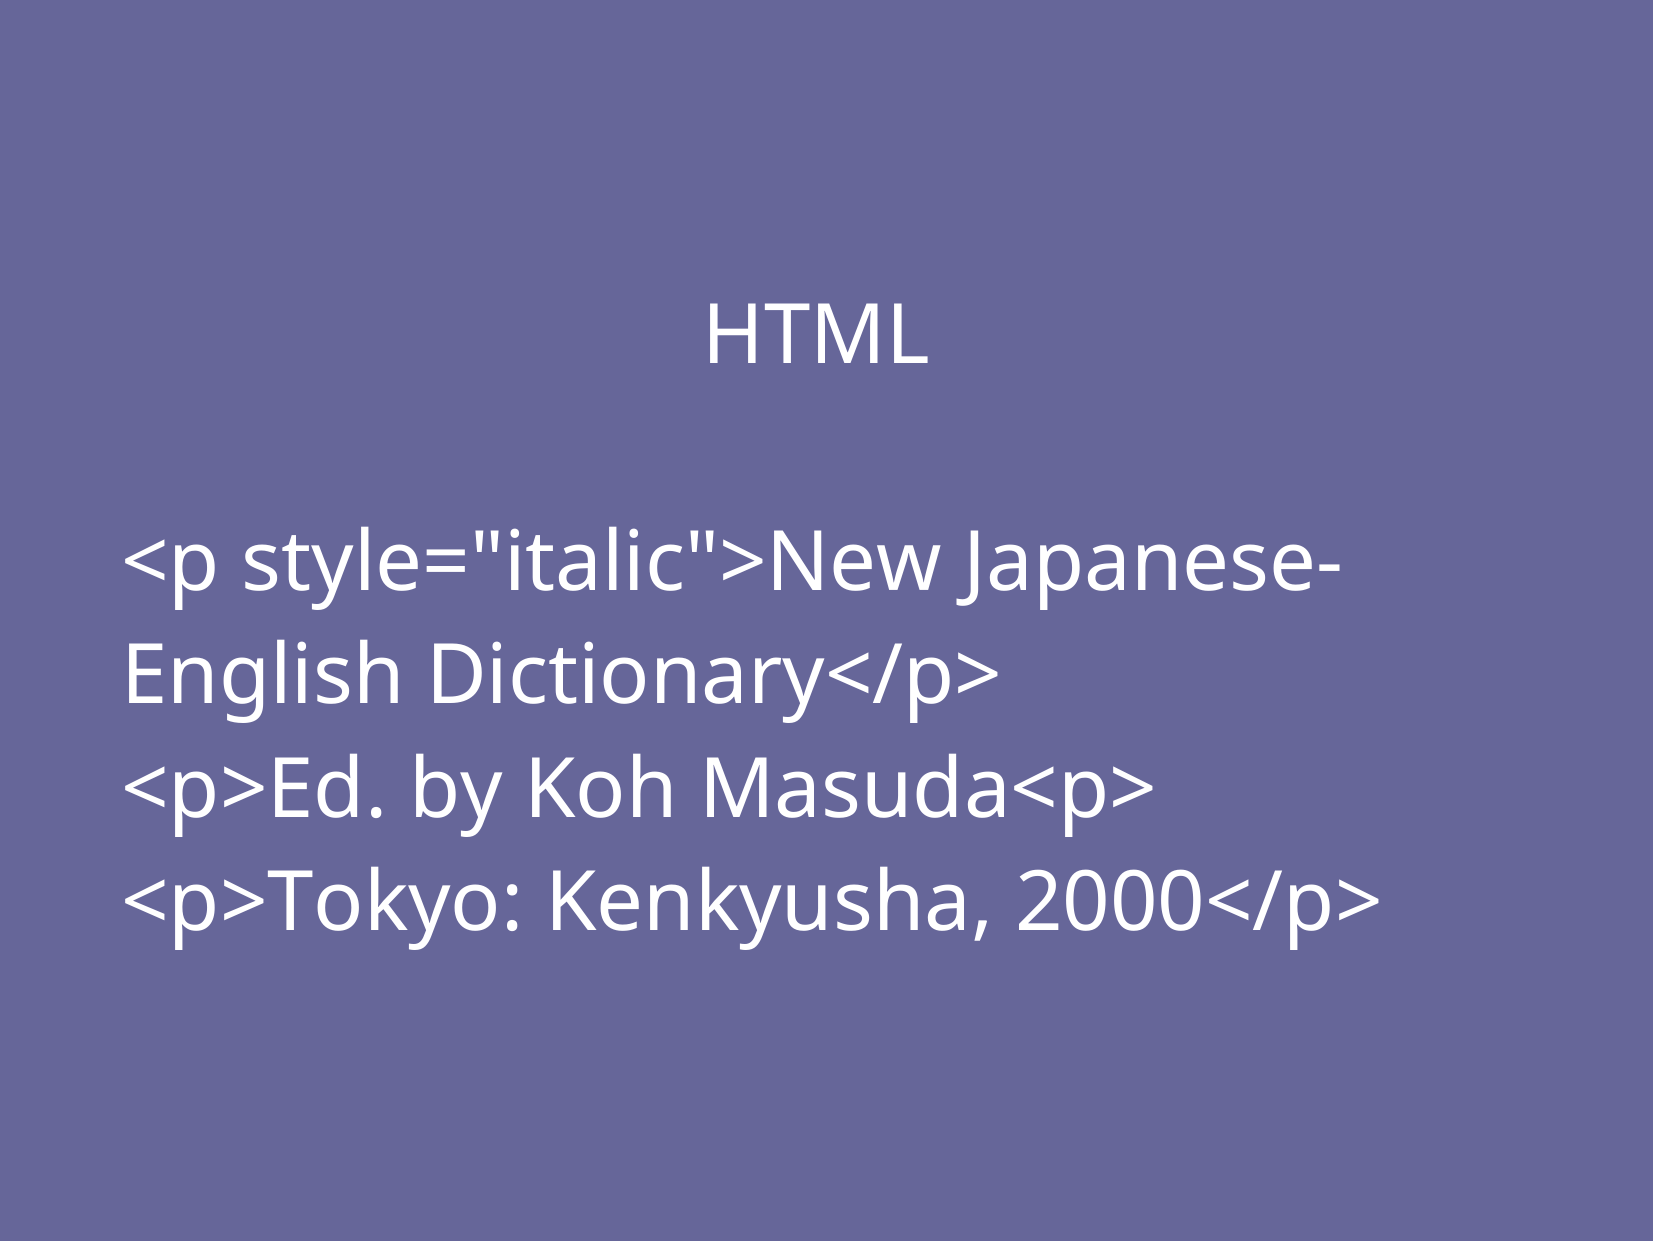

# HTML
<p style="italic">New Japanese-English Dictionary</p>
<p>Ed. by Koh Masuda<p>
<p>Tokyo: Kenkyusha, 2000</p>